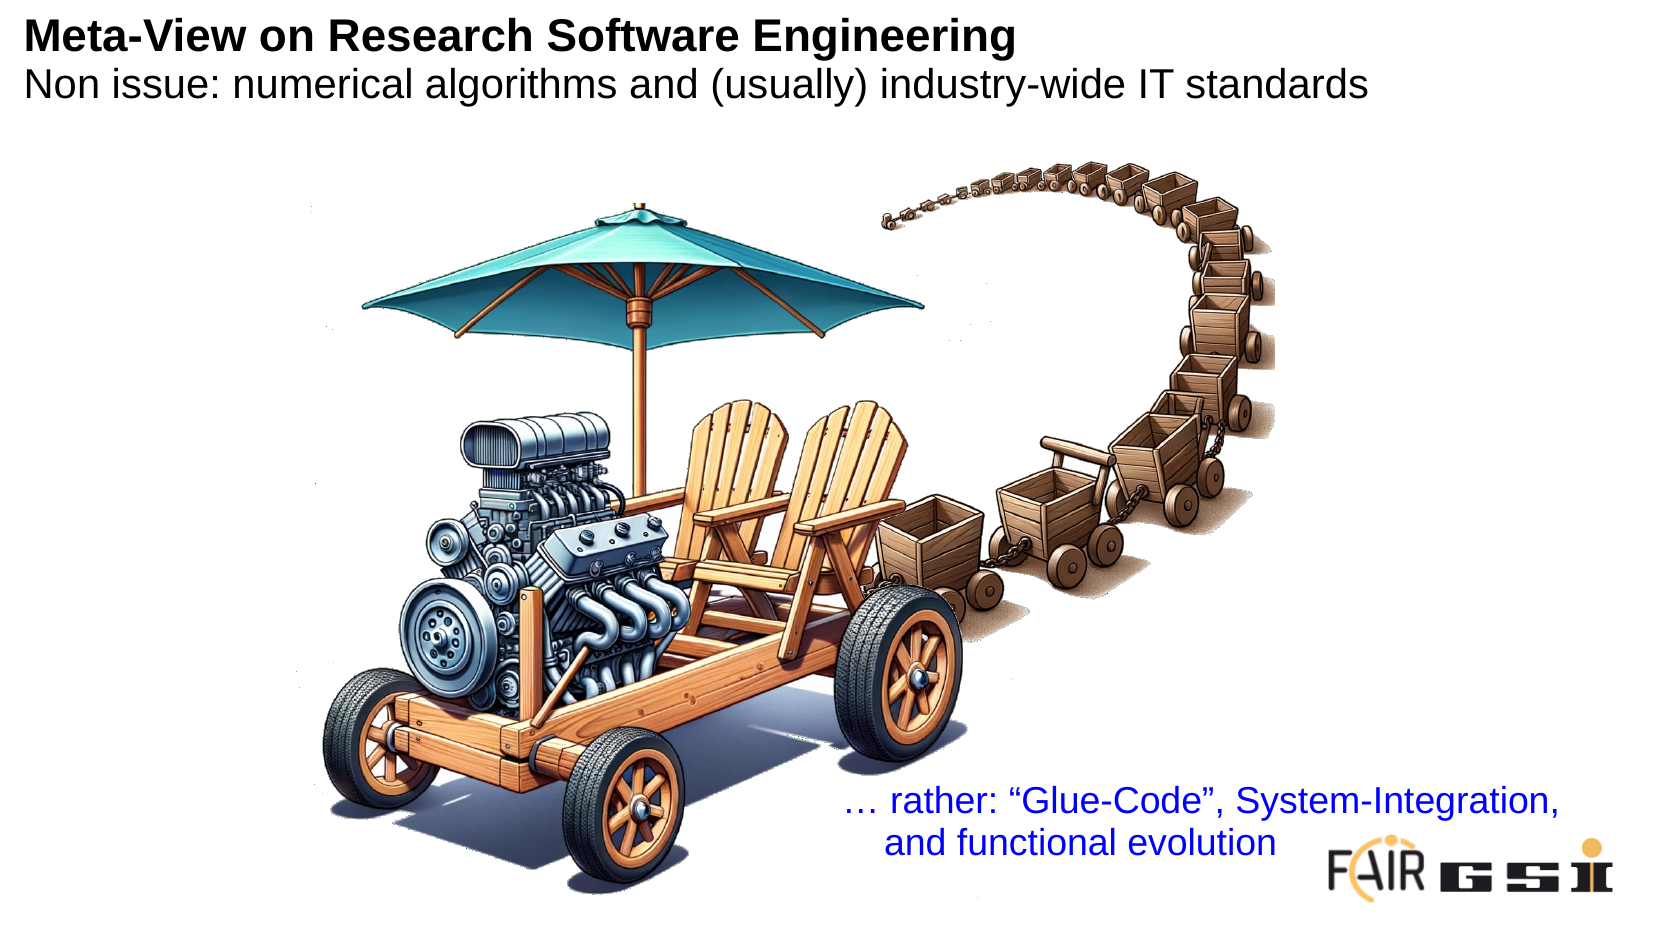

# Meta-View on Research Software Engineering Non issue: numerical algorithms and (usually) industry-wide IT standards
… rather: “Glue-Code”, System-Integration,
and functional evolution